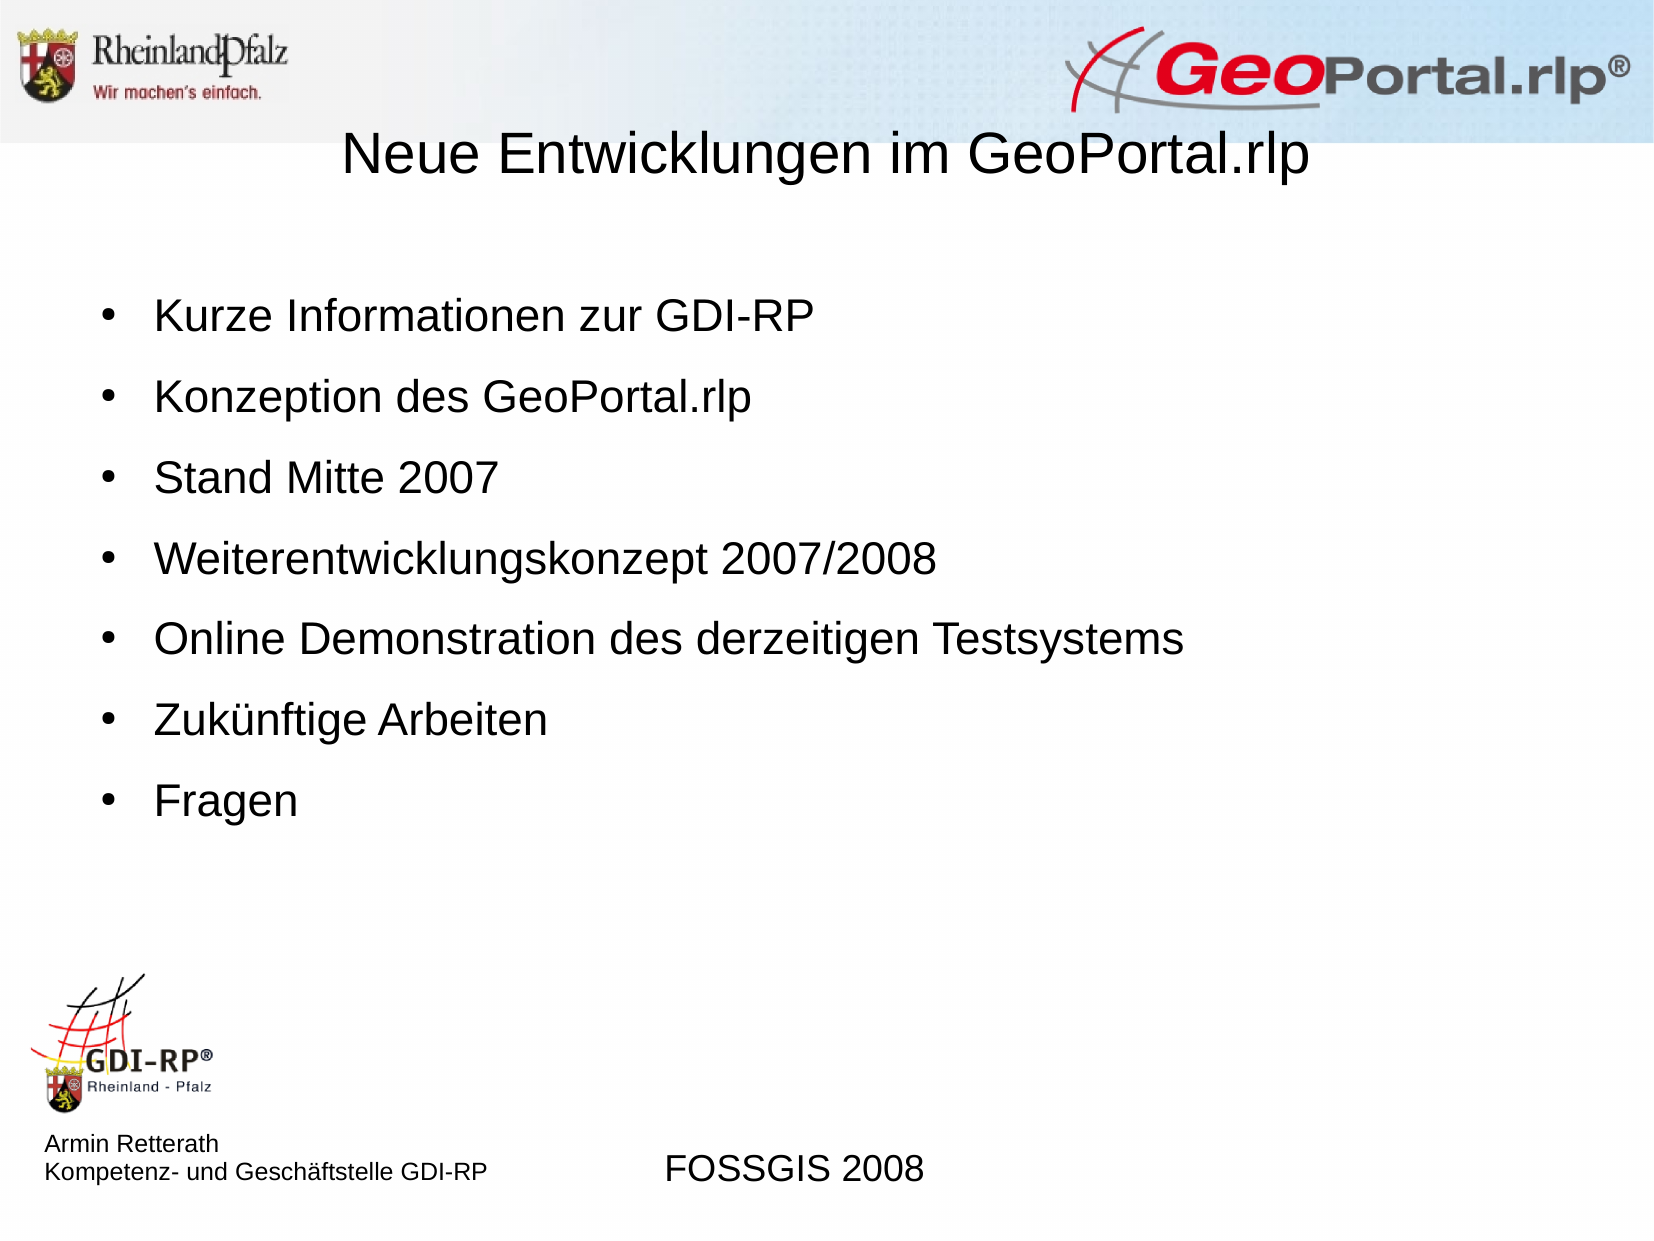

# Neue Entwicklungen im GeoPortal.rlp
Kurze Informationen zur GDI-RP
Konzeption des GeoPortal.rlp
Stand Mitte 2007
Weiterentwicklungskonzept 2007/2008
Online Demonstration des derzeitigen Testsystems
Zukünftige Arbeiten
Fragen